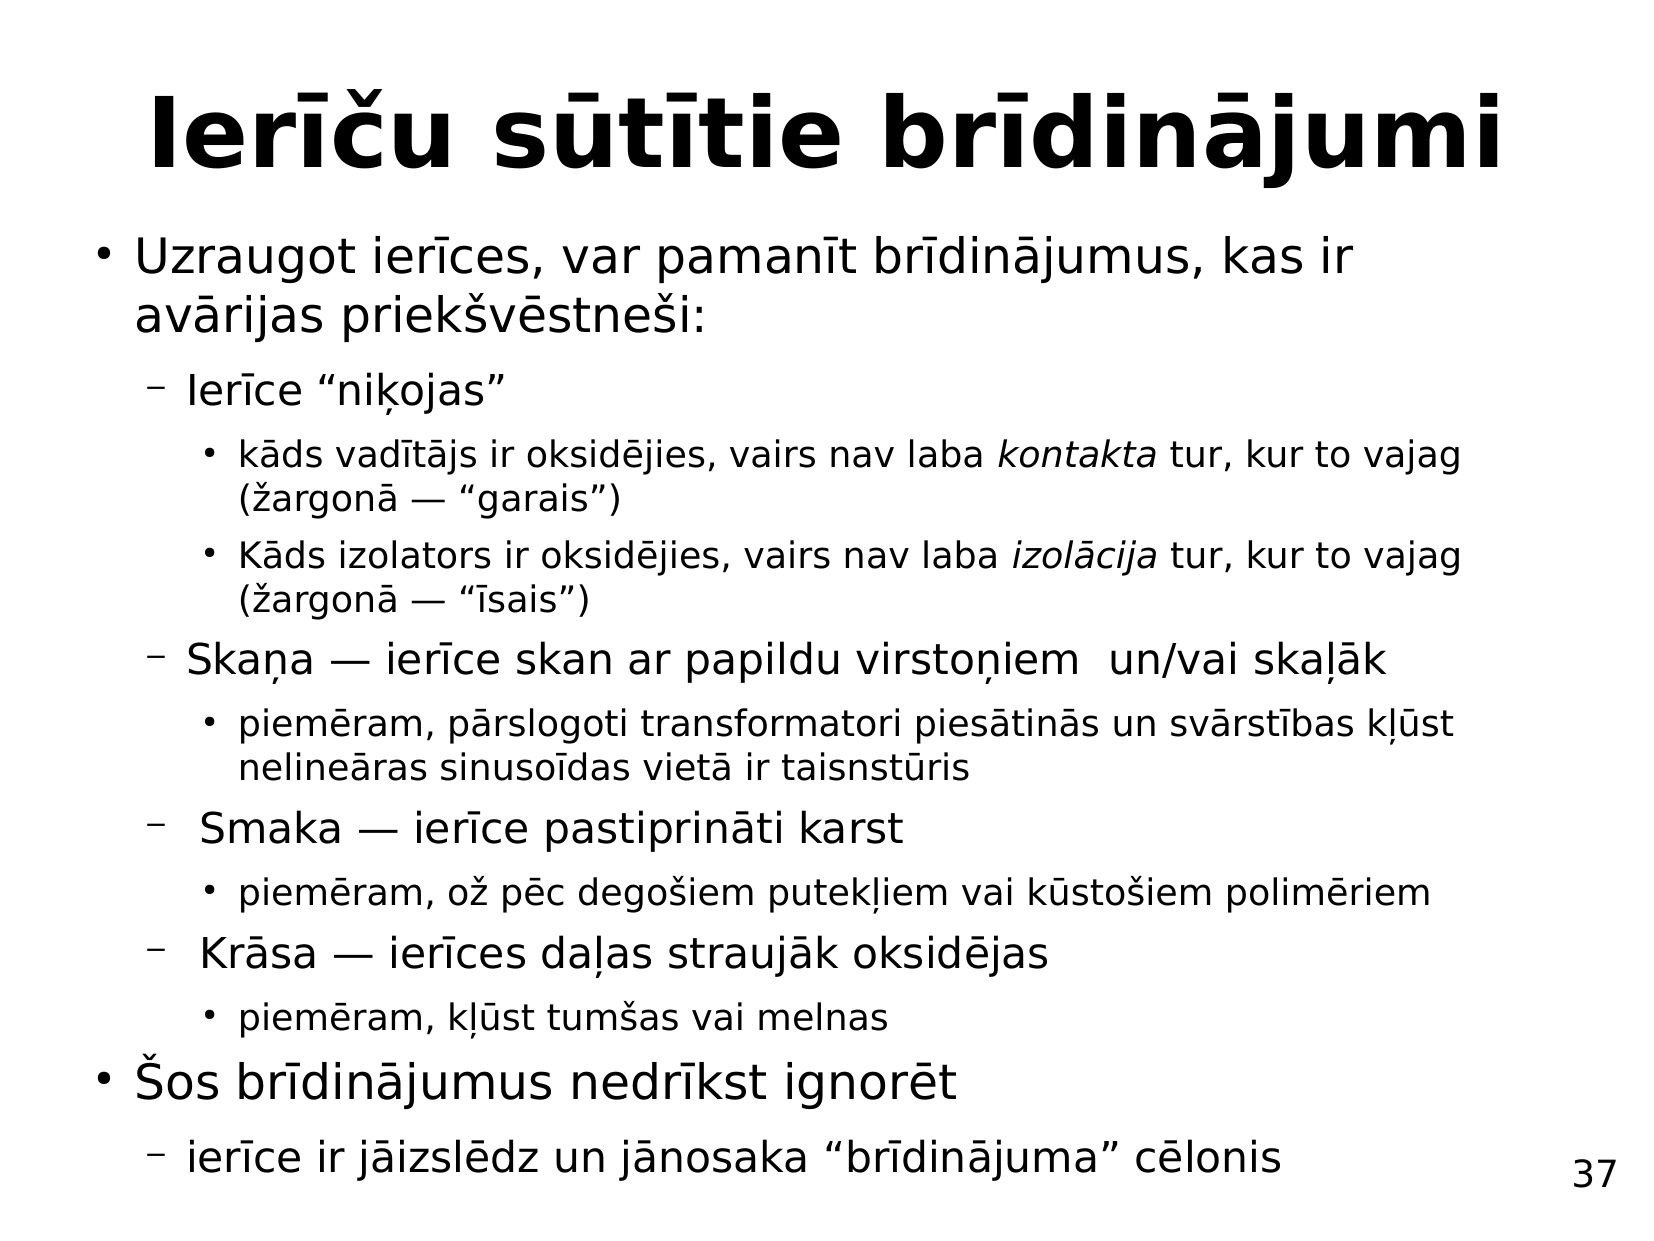

# Ierīču sūtītie brīdinājumi
Uzraugot ierīces, var pamanīt brīdinājumus, kas ir avārijas priekšvēstneši:
Ierīce “niķojas”
kāds vadītājs ir oksidējies, vairs nav laba kontakta tur, kur to vajag (žargonā — “garais”)
Kāds izolators ir oksidējies, vairs nav laba izolācija tur, kur to vajag (žargonā — “īsais”)
Skaņa — ierīce skan ar papildu virstoņiem un/vai skaļāk
piemēram, pārslogoti transformatori piesātinās un svārstības kļūst nelineāras sinusoīdas vietā ir taisnstūris
 Smaka — ierīce pastiprināti karst
piemēram, ož pēc degošiem putekļiem vai kūstošiem polimēriem
 Krāsa — ierīces daļas straujāk oksidējas
piemēram, kļūst tumšas vai melnas
Šos brīdinājumus nedrīkst ignorēt
ierīce ir jāizslēdz un jānosaka “brīdinājuma” cēlonis